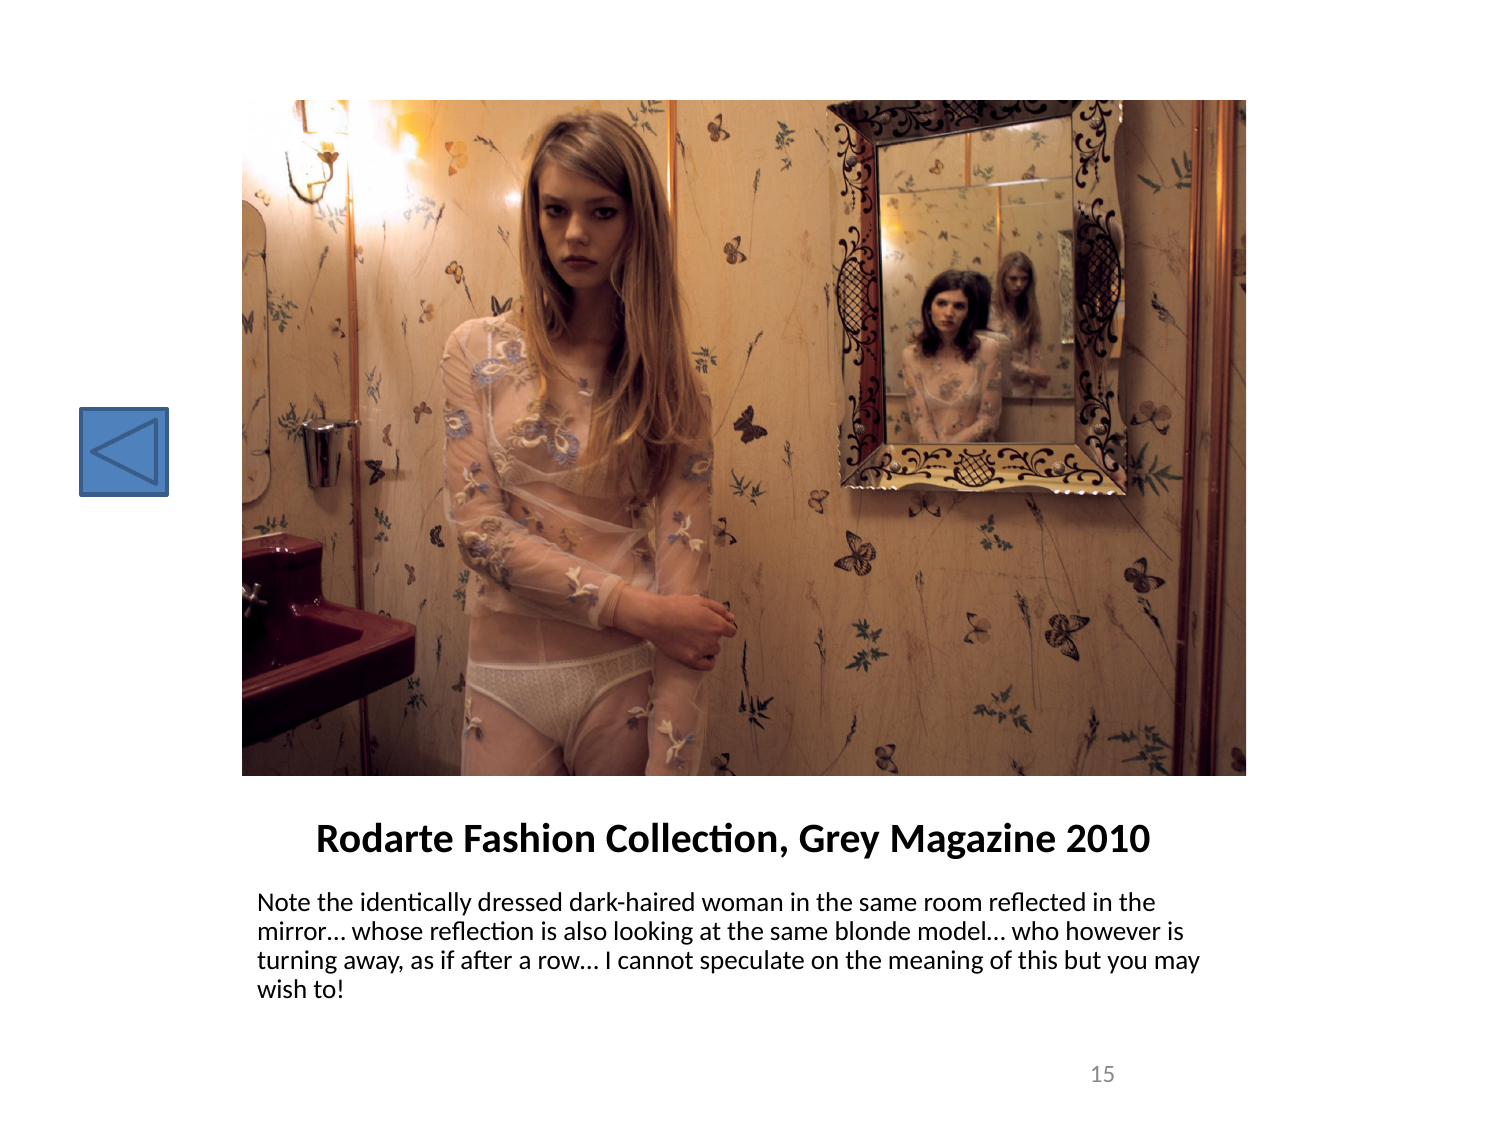

# Rodarte Fashion Collection, Grey Magazine 2010
Note the identically dressed dark-haired woman in the same room reflected in the mirror… whose reflection is also looking at the same blonde model… who however is turning away, as if after a row… I cannot speculate on the meaning of this but you may wish to!